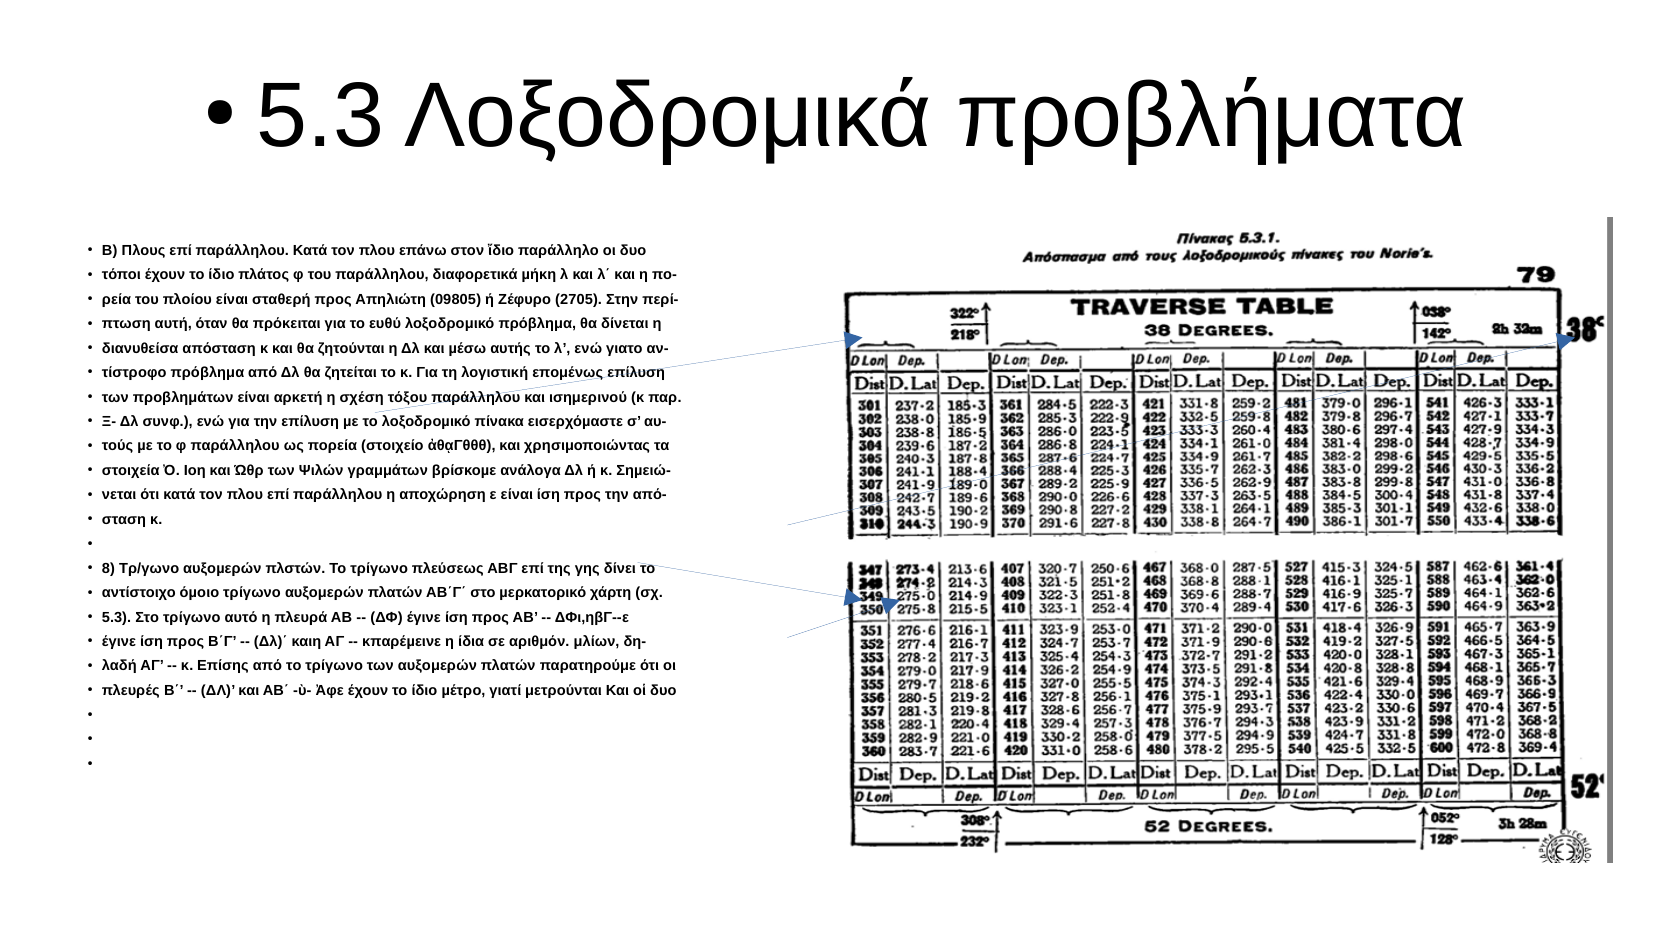

# 5.3 Λοξοδρομικά προβλήματα
Β) Πλους επί παράλληλου. Κατά τον πλου επάνω στον ἴδιο παράλληλο οι δυο
τόποι έχουν το ίδιο πλάτος φ του παράλληλου, διαφορετικά µήκη λ και λ΄ και η πο-
ρεία του πλοίου είναι σταθερή προς Απηλιώτη (09805) ή Ζέφυρο (2705). Στην περί-
πτωση αυτή, όταν θα πρόκειται για το ευθύ λοξοδρομικό πρόβλημα, θα δίνεται η
διανυθείσα απόσταση κ και θα ζητούνται η Δλ και µέσω αυτής το λ’, ενώ γιατο αν-
τίστροφο πρόβλημα από Δλ θα ζητείται το κ. Για τη λογιστική επομένως επίλυση
των προβλημάτων είναι αρκετή η σχέση τόξου παράλληλου και ισημερινού (κ παρ.
Ξ- Δλ συνφ.), ενώ για την επίλυση µε το λοξοδροµικό πίνακα εισερχόµαστε σ’ αυ-
τούς µε το φ παράλληλου ως πορεία (στοιχείο ἀθᾳΓθθθ), και χρησιμοποιώντας τα
στοιχεία Ὀ. Ιοη και Ώθρ των Ψιλών γραμμάτων βρίσκοµε ανάλογα Δλ ή κ. Σηµειώ-
νεται ότι κατά τον πλου επί παράλληλου η αποχώρηση ε είναι ίση προς την από-
σταση κ.
8) Τρ/γωνο αυξοµερών πλστών. Το τρίγωνο πλεύσεως ΑΒΓ επί της γης δίνει το
αντίστοιχο όµοιο τρίγωνο αυξομερών πλατών ΑΒ΄Γ΄ στο µερκατορικό χάρτη (σχ.
5.3). Στο τρίγωνο αυτό η πλευρά ΑΒ -- (ΔΦ) έγινε ίση προς ΑΒ’ -- ΔΦι,ηβΓ--ε
έγινε ίση προς Β΄Γ’ -- (Δλ)΄ καιη ΑΓ -- κπαρέµεινε η ίδια σε αριθμόν. μλίων, δη-
λαδή ΑΓ’ -- κ. Επίσης από το τρίγωνο των αυξομερών πλατών παρατηρούμε ότι οι
πλευρές Β΄’ -- (ΔΛ)’ και ΑΒ΄ -ὺ- Ἀφε έχουν το ίδιο µέτρο, γιατί μετρούνται Και οἱ δυο